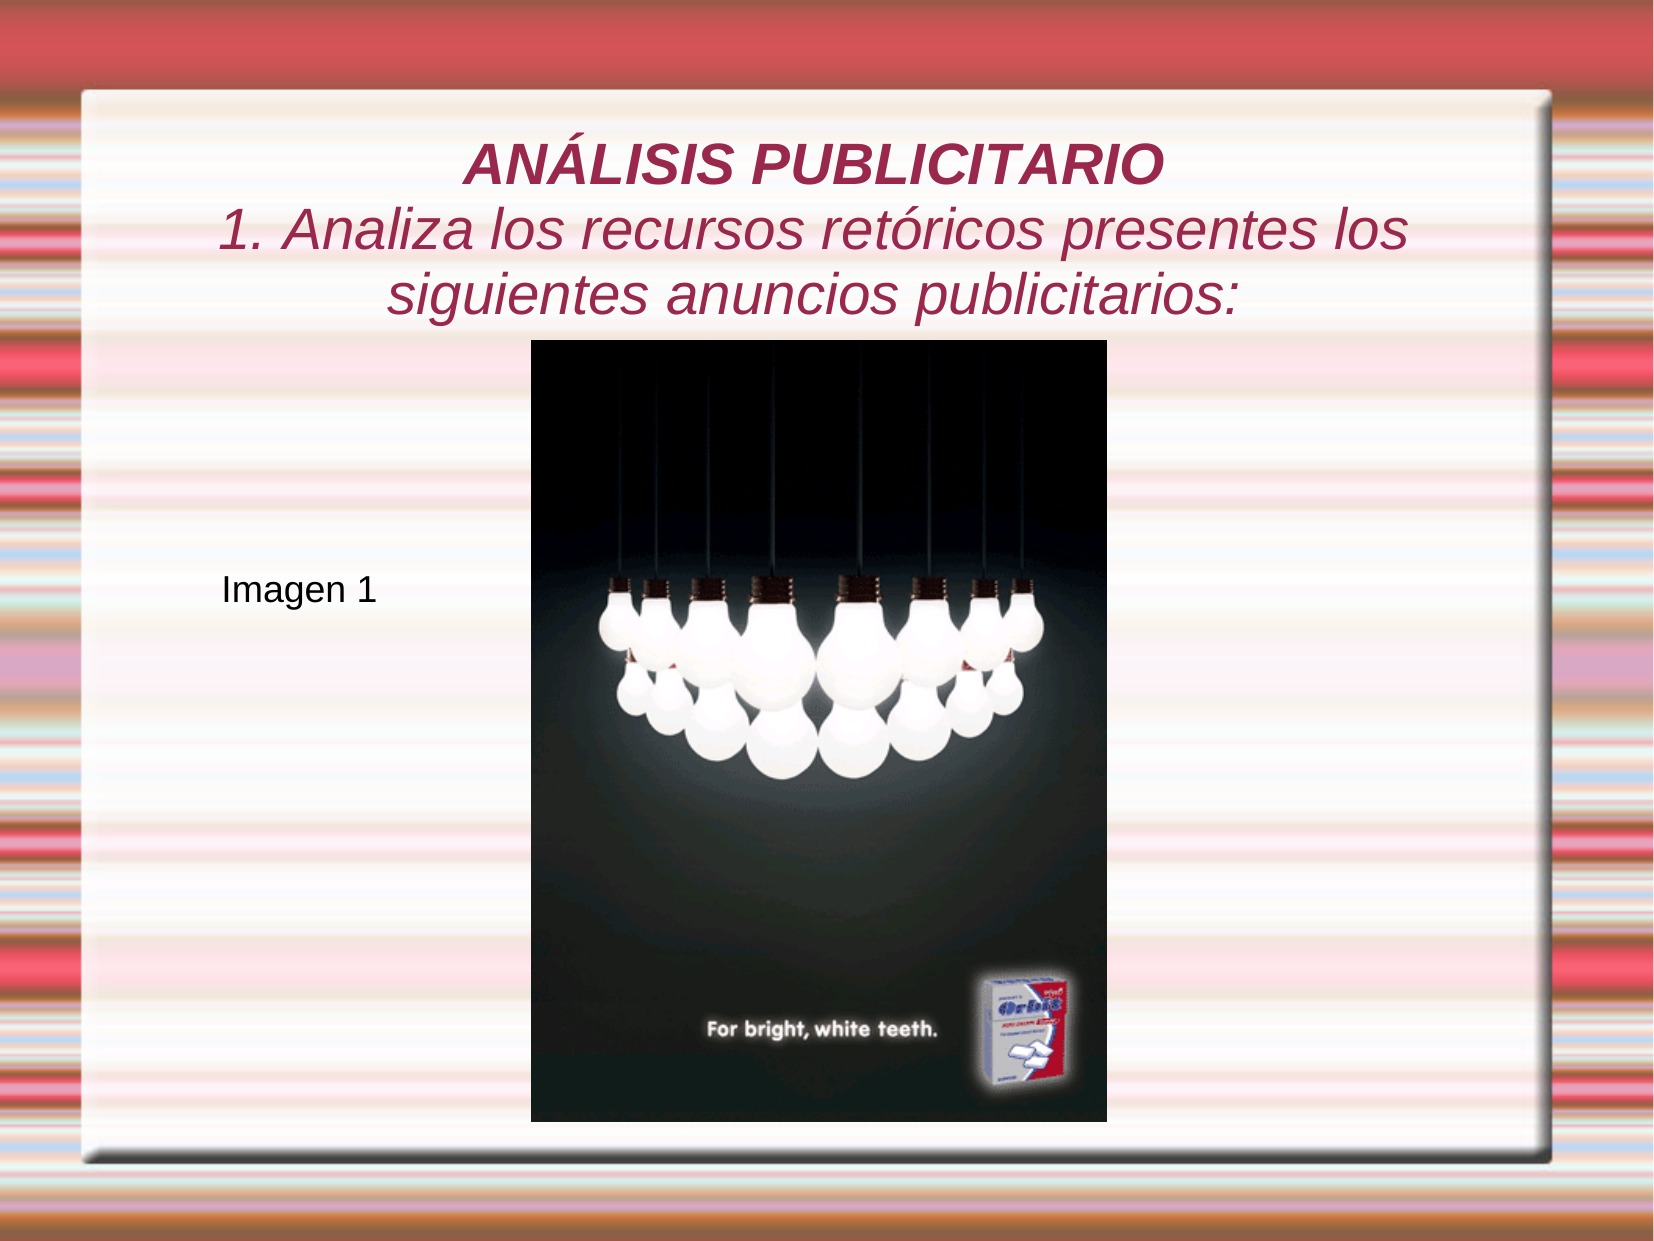

# ANÁLISIS PUBLICITARIO 1. Analiza los recursos retóricos presentes los siguientes anuncios publicitarios:
Imagen 1